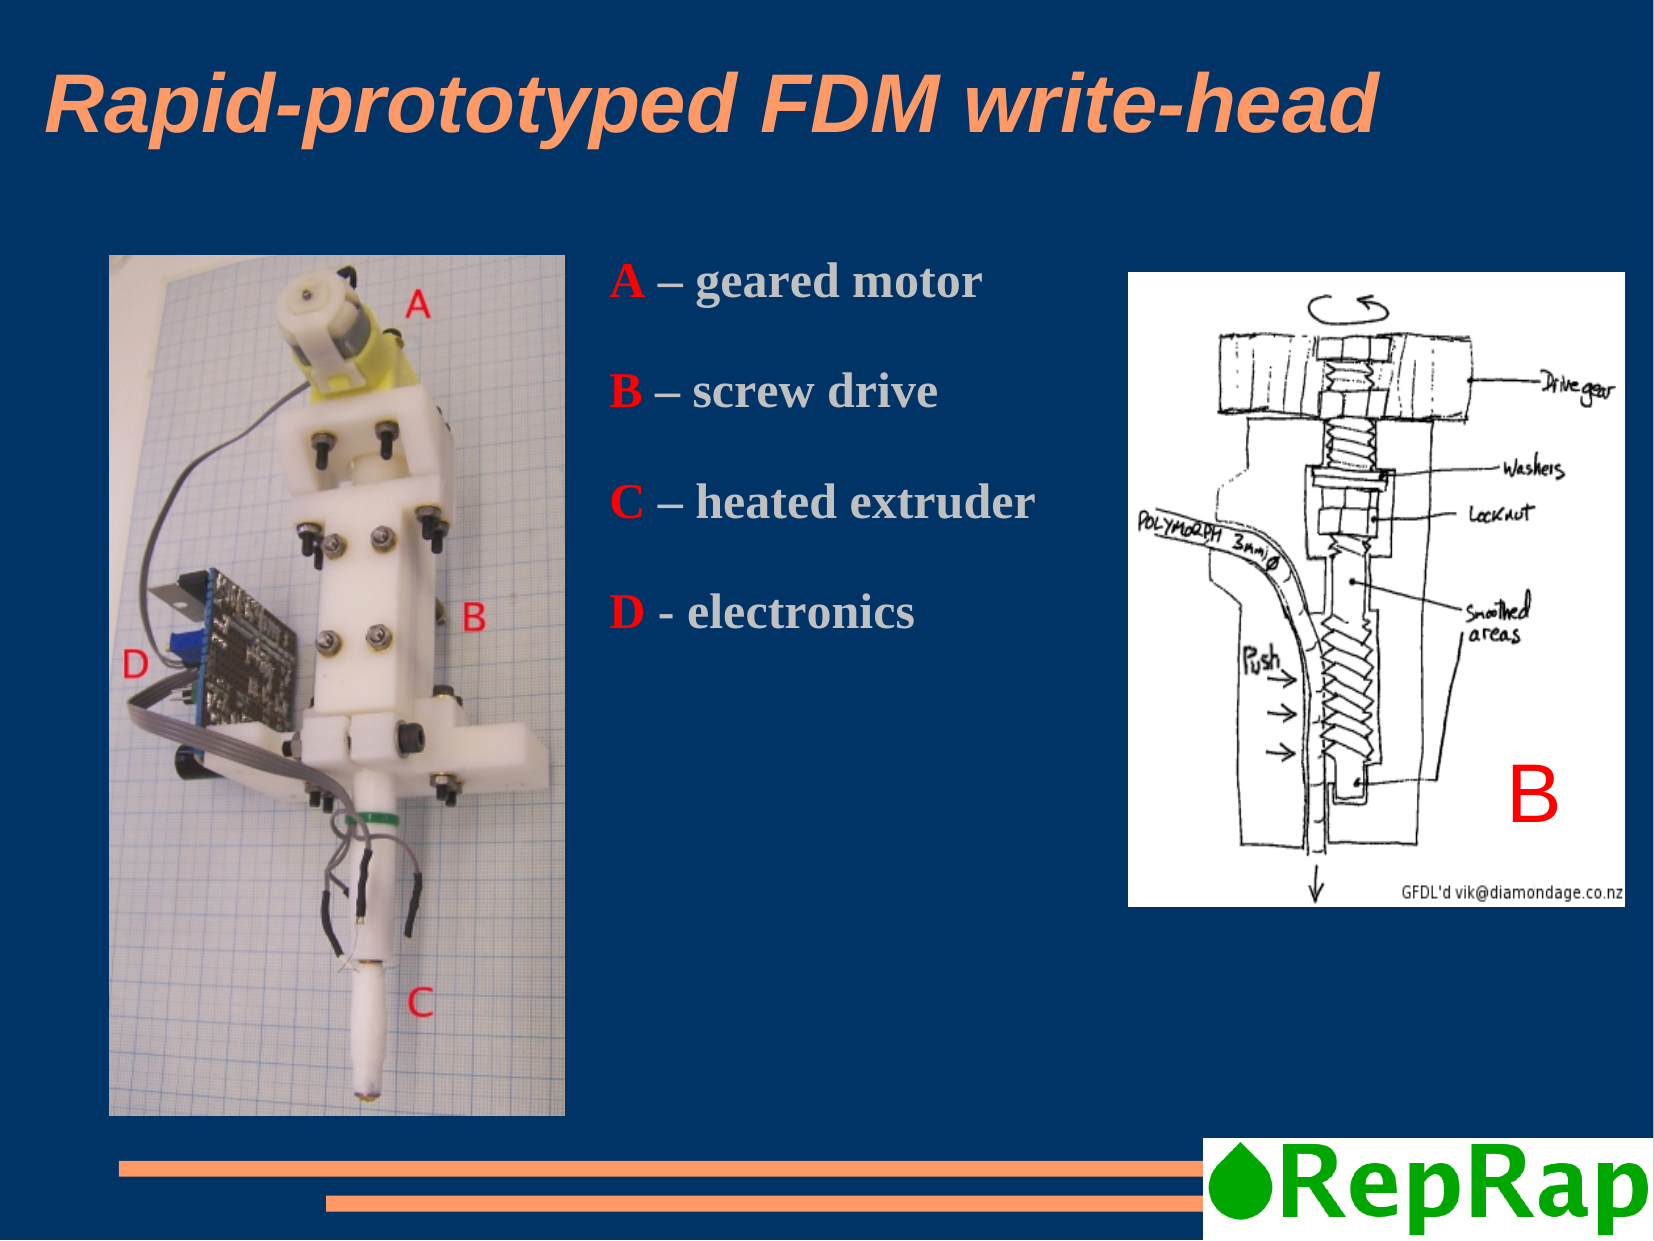

# Rapid-prototyped FDM write-head
A – geared motor
B – screw drive
C – heated extruder
D - electronics
B